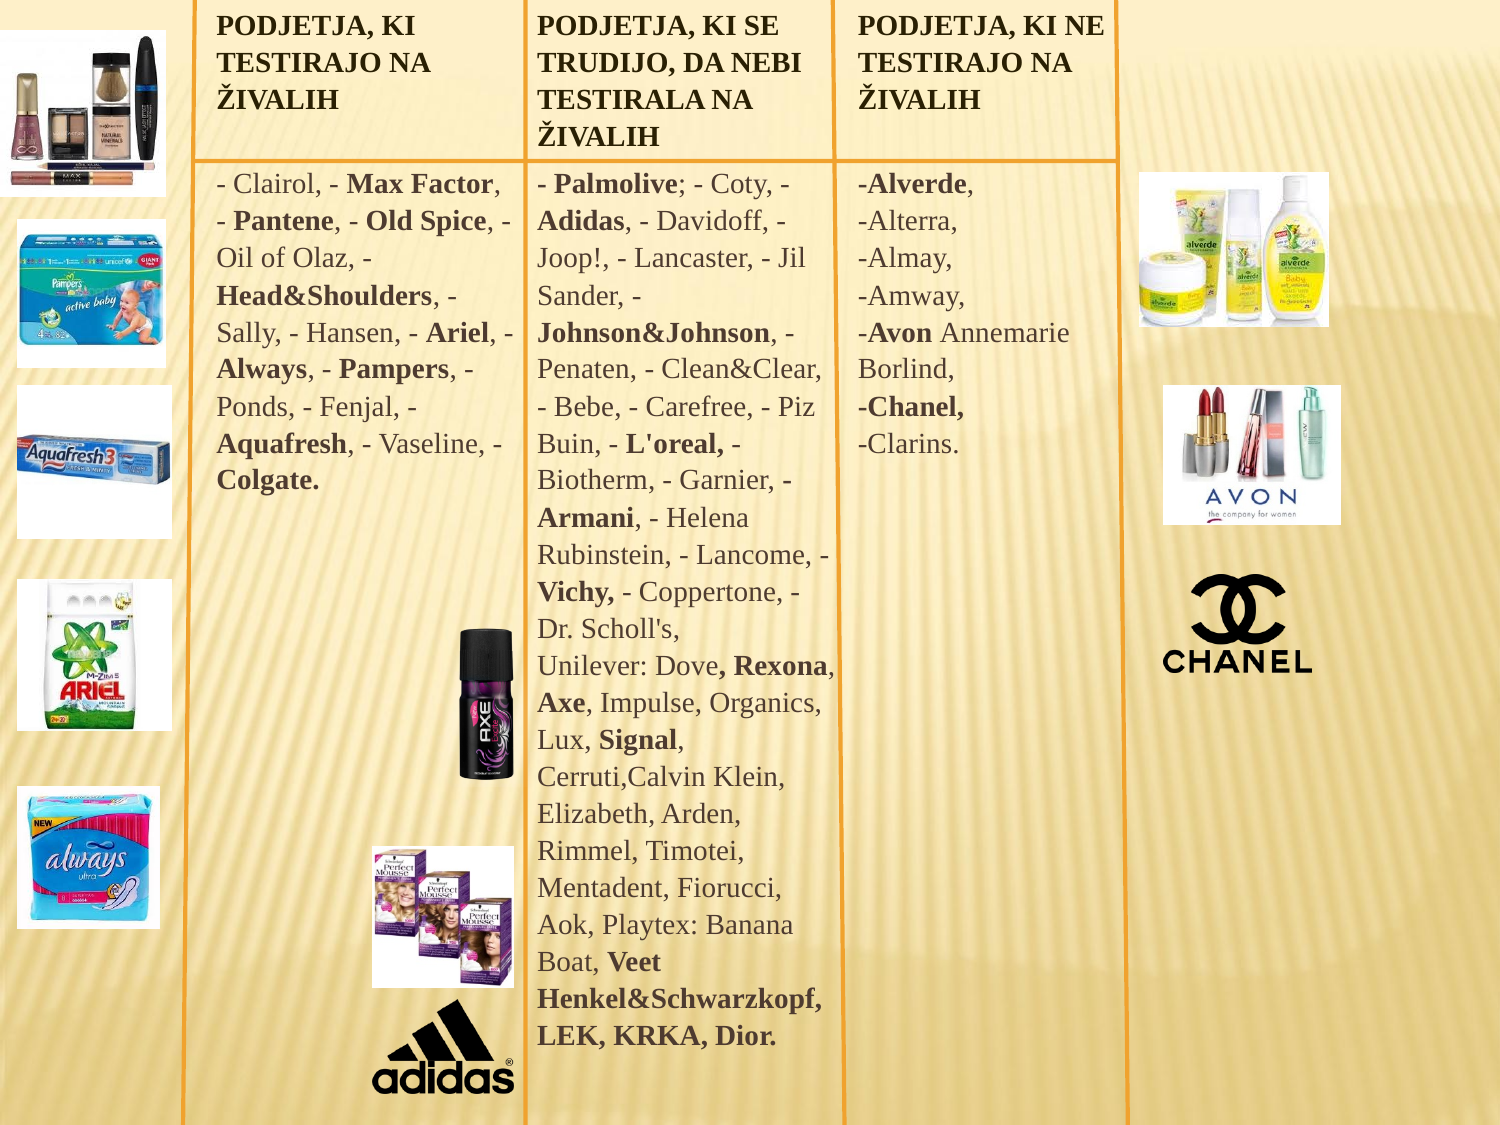

| PODJETJA, KI TESTIRAJO NA ŽIVALIH | PODJETJA, KI SE TRUDIJO, DA NEBI TESTIRALA NA ŽIVALIH | PODJETJA, KI NE TESTIRAJO NA ŽIVALIH |
| --- | --- | --- |
| - Clairol, - Max Factor, - Pantene, - Old Spice, - Oil of Olaz, - Head&Shoulders, - Sally, - Hansen, - Ariel, - Always, - Pampers, - Ponds, - Fenjal, - Aquafresh, - Vaseline, - Colgate. | - Palmolive; - Coty, - Adidas, - Davidoff, - Joop!, - Lancaster, - Jil Sander, - Johnson&Johnson, - Penaten, - Clean&Clear, - Bebe, - Carefree, - Piz Buin, - L'oreal, - Biotherm, - Garnier, - Armani, - Helena Rubinstein, - Lancome, - Vichy, - Coppertone, - Dr. Scholl's, Unilever: Dove, Rexona, Axe, Impulse, Organics, Lux, Signal, Cerruti,Calvin Klein, Elizabeth, Arden, Rimmel, Timotei, Mentadent, Fiorucci, Aok, Playtex: Banana Boat, Veet Henkel&Schwarzkopf, LEK, KRKA, Dior. | -Alverde, -Alterra, -Almay, -Amway, -Avon Annemarie Borlind, -Chanel, -Clarins. |